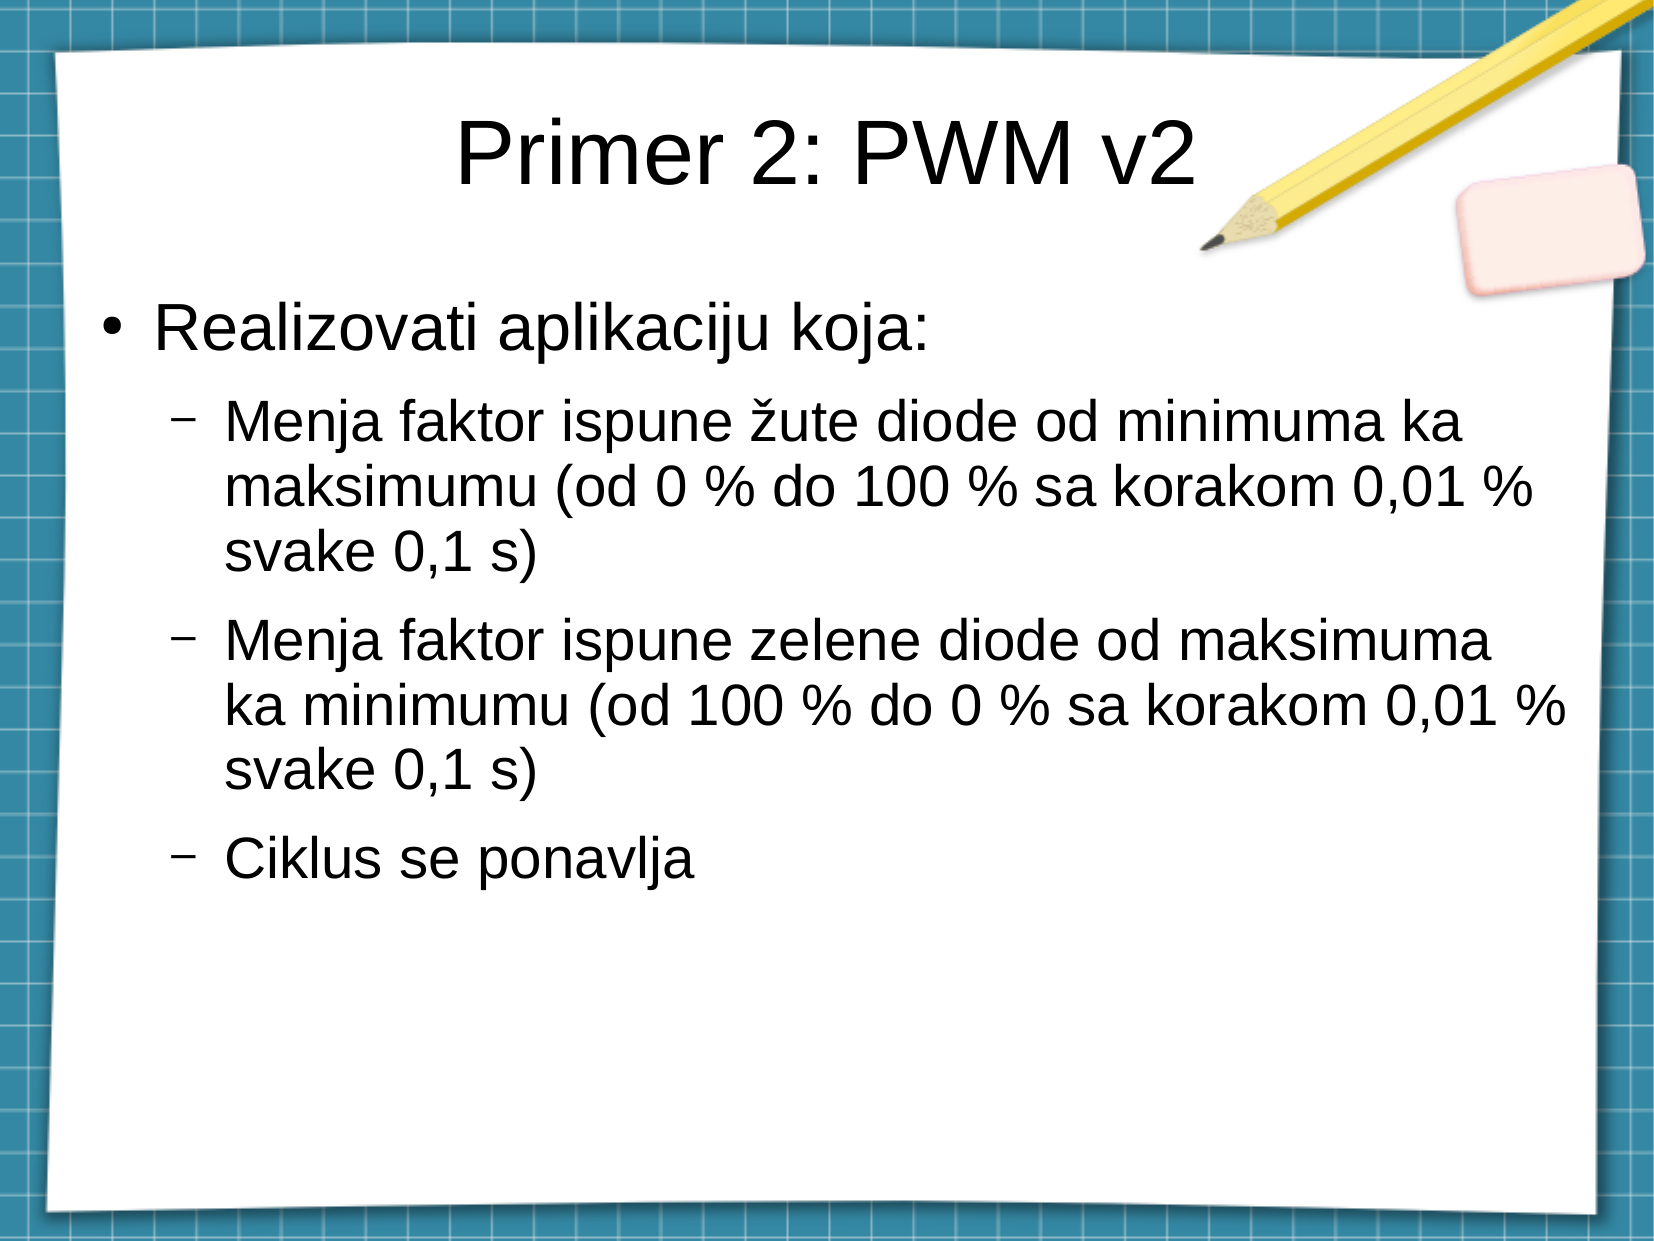

# Primer 2: PWM v2
Realizovati aplikaciju koja:
Menja faktor ispune žute diode od minimuma ka maksimumu (od 0 % do 100 % sa korakom 0,01 % svake 0,1 s)
Menja faktor ispune zelene diode od maksimuma ka minimumu (od 100 % do 0 % sa korakom 0,01 % svake 0,1 s)
Ciklus se ponavlja